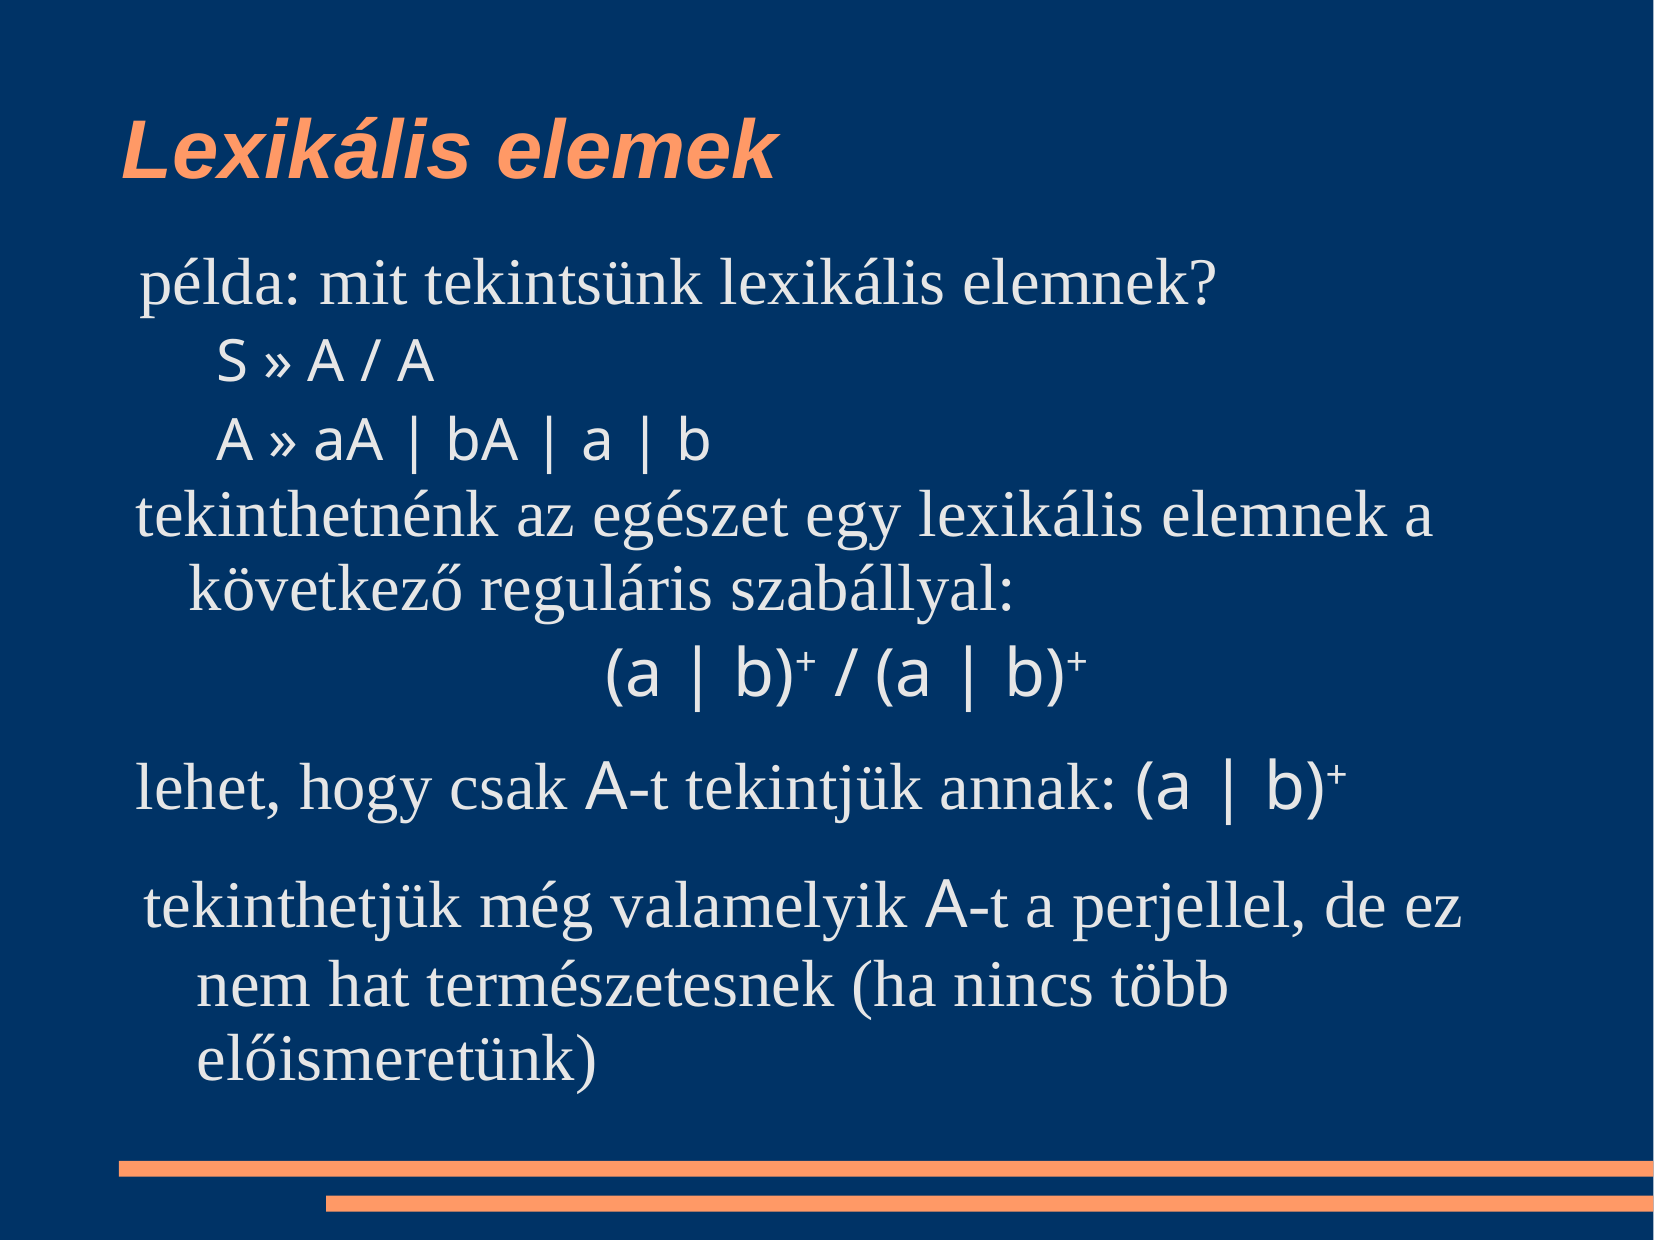

# Lexikális elemek
példa: mit tekintsünk lexikális elemnek?
S » A / A
A » aA | bA | a | b
tekinthetnénk az egészet egy lexikális elemnek a következő reguláris szabállyal:
(a | b)+ / (a | b)+
lehet, hogy csak A-t tekintjük annak: (a | b)+
tekinthetjük még valamelyik A-t a perjellel, de ez nem hat természetesnek (ha nincs több előismeretünk)